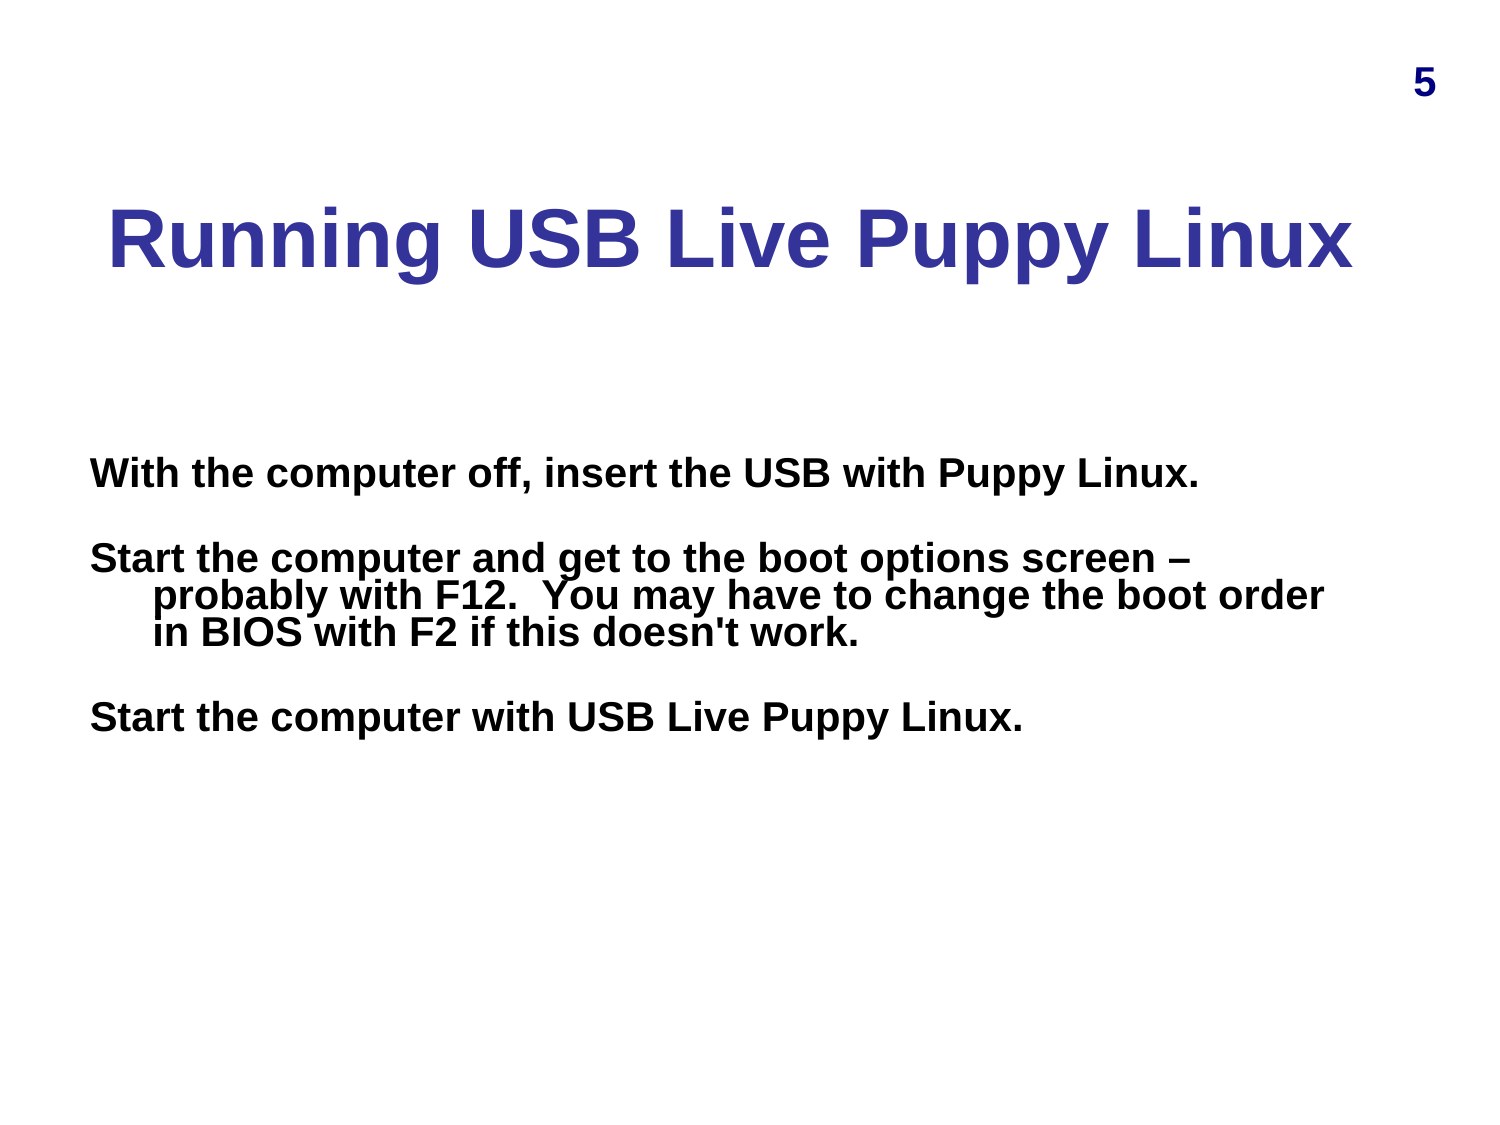

5
# Running USB Live Puppy Linux
With the computer off, insert the USB with Puppy Linux.
Start the computer and get to the boot options screen – probably with F12. You may have to change the boot order in BIOS with F2 if this doesn't work.
Start the computer with USB Live Puppy Linux.